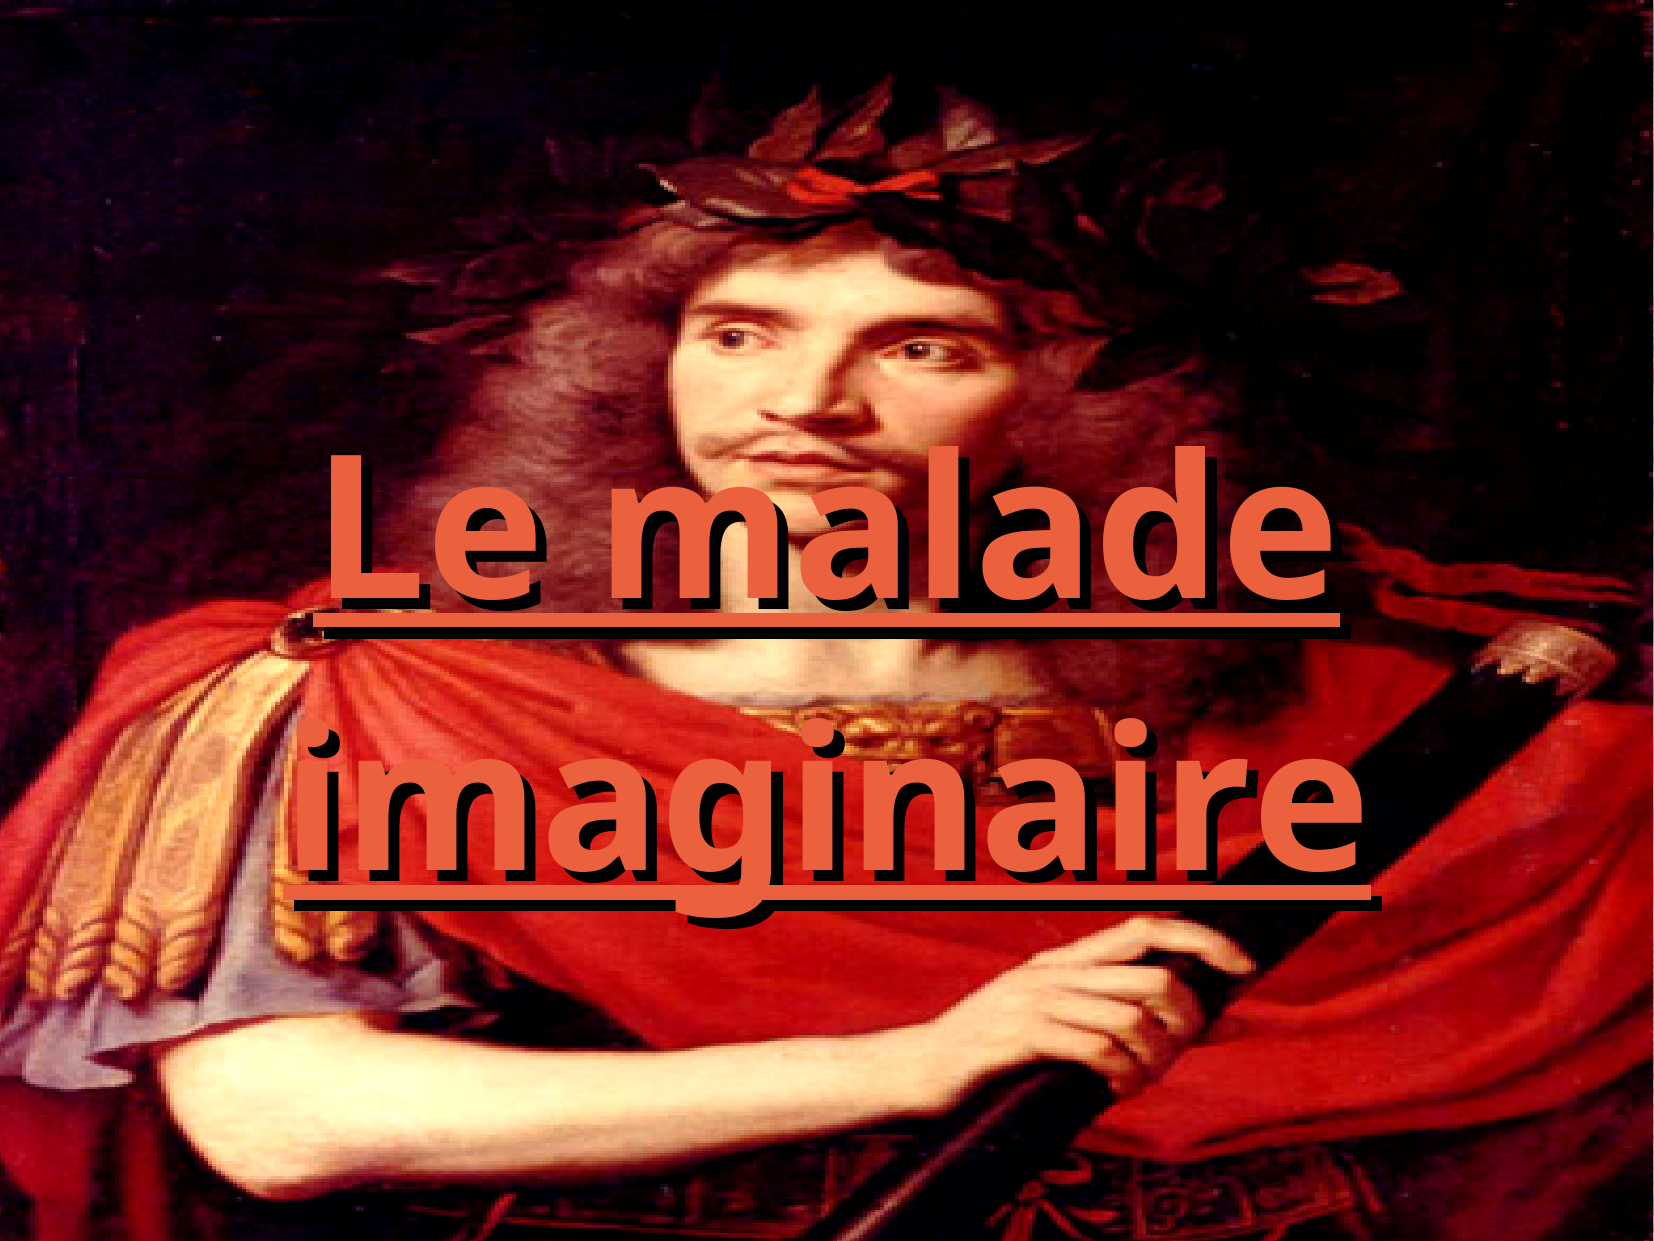

# Le malade imaginaire
De Molière
Le malade imaginaire